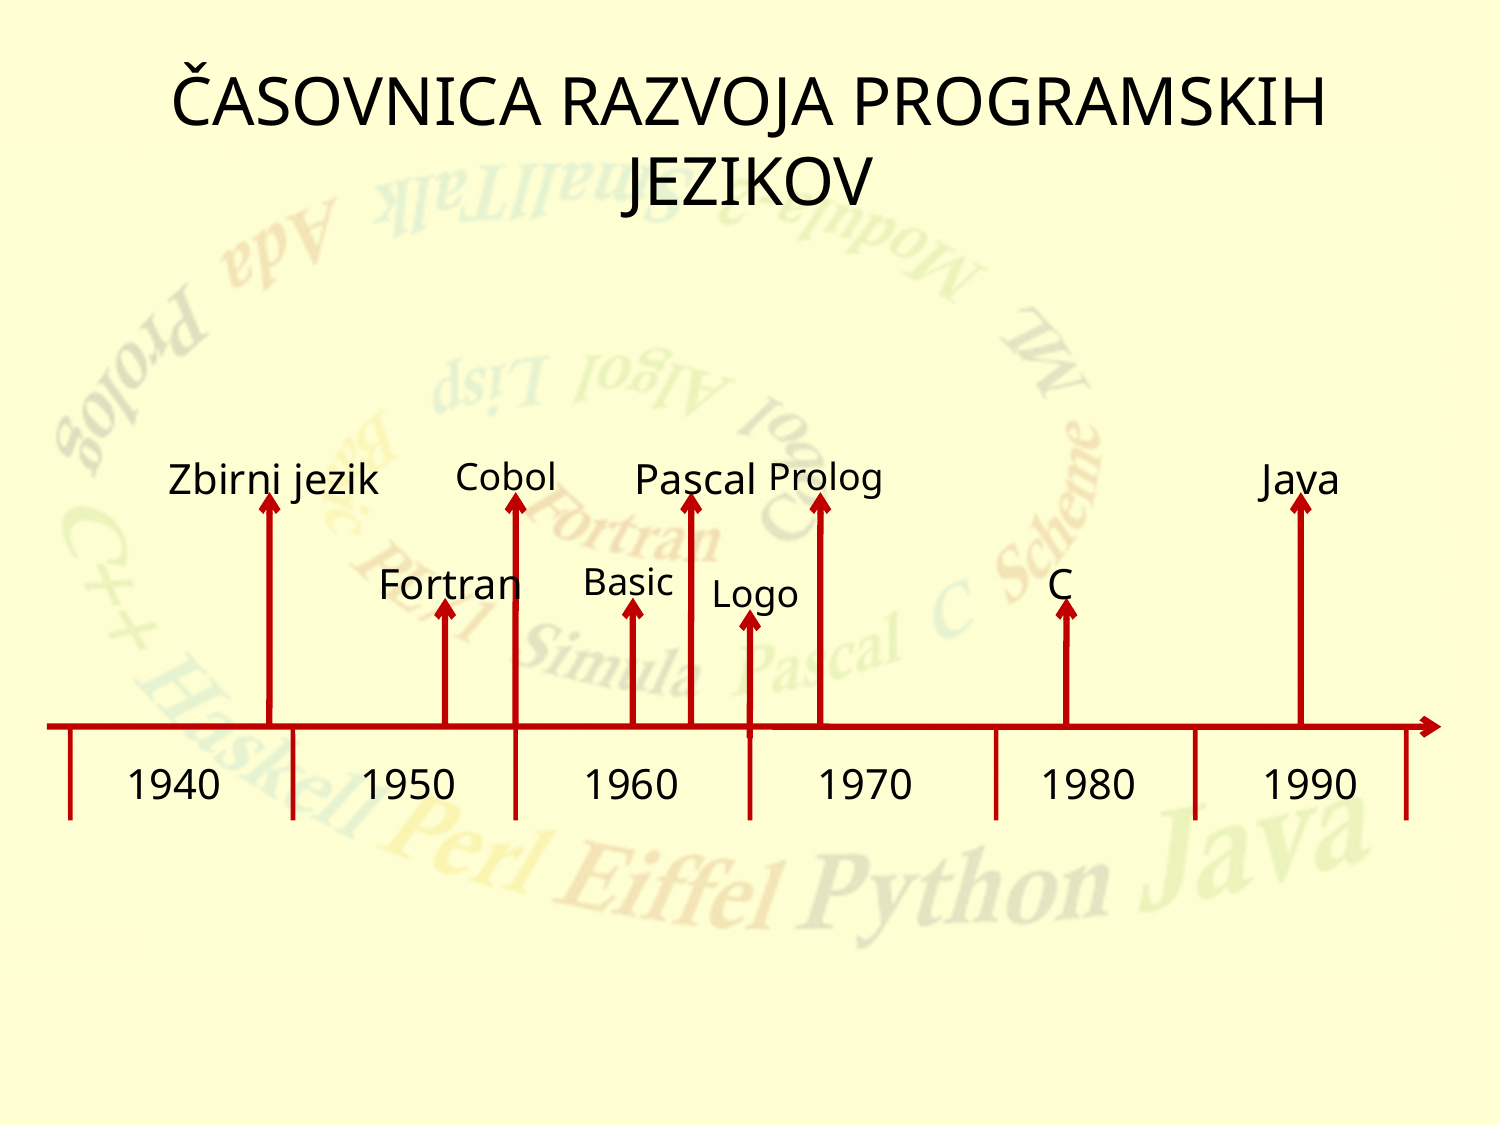

# ČASOVNICA RAZVOJA PROGRAMSKIH JEZIKOV
Zbirni jezik
Cobol
Pascal
Prolog
Java
Fortran
Basic
C
Logo
1940
1950
1960
1970
1980
1990